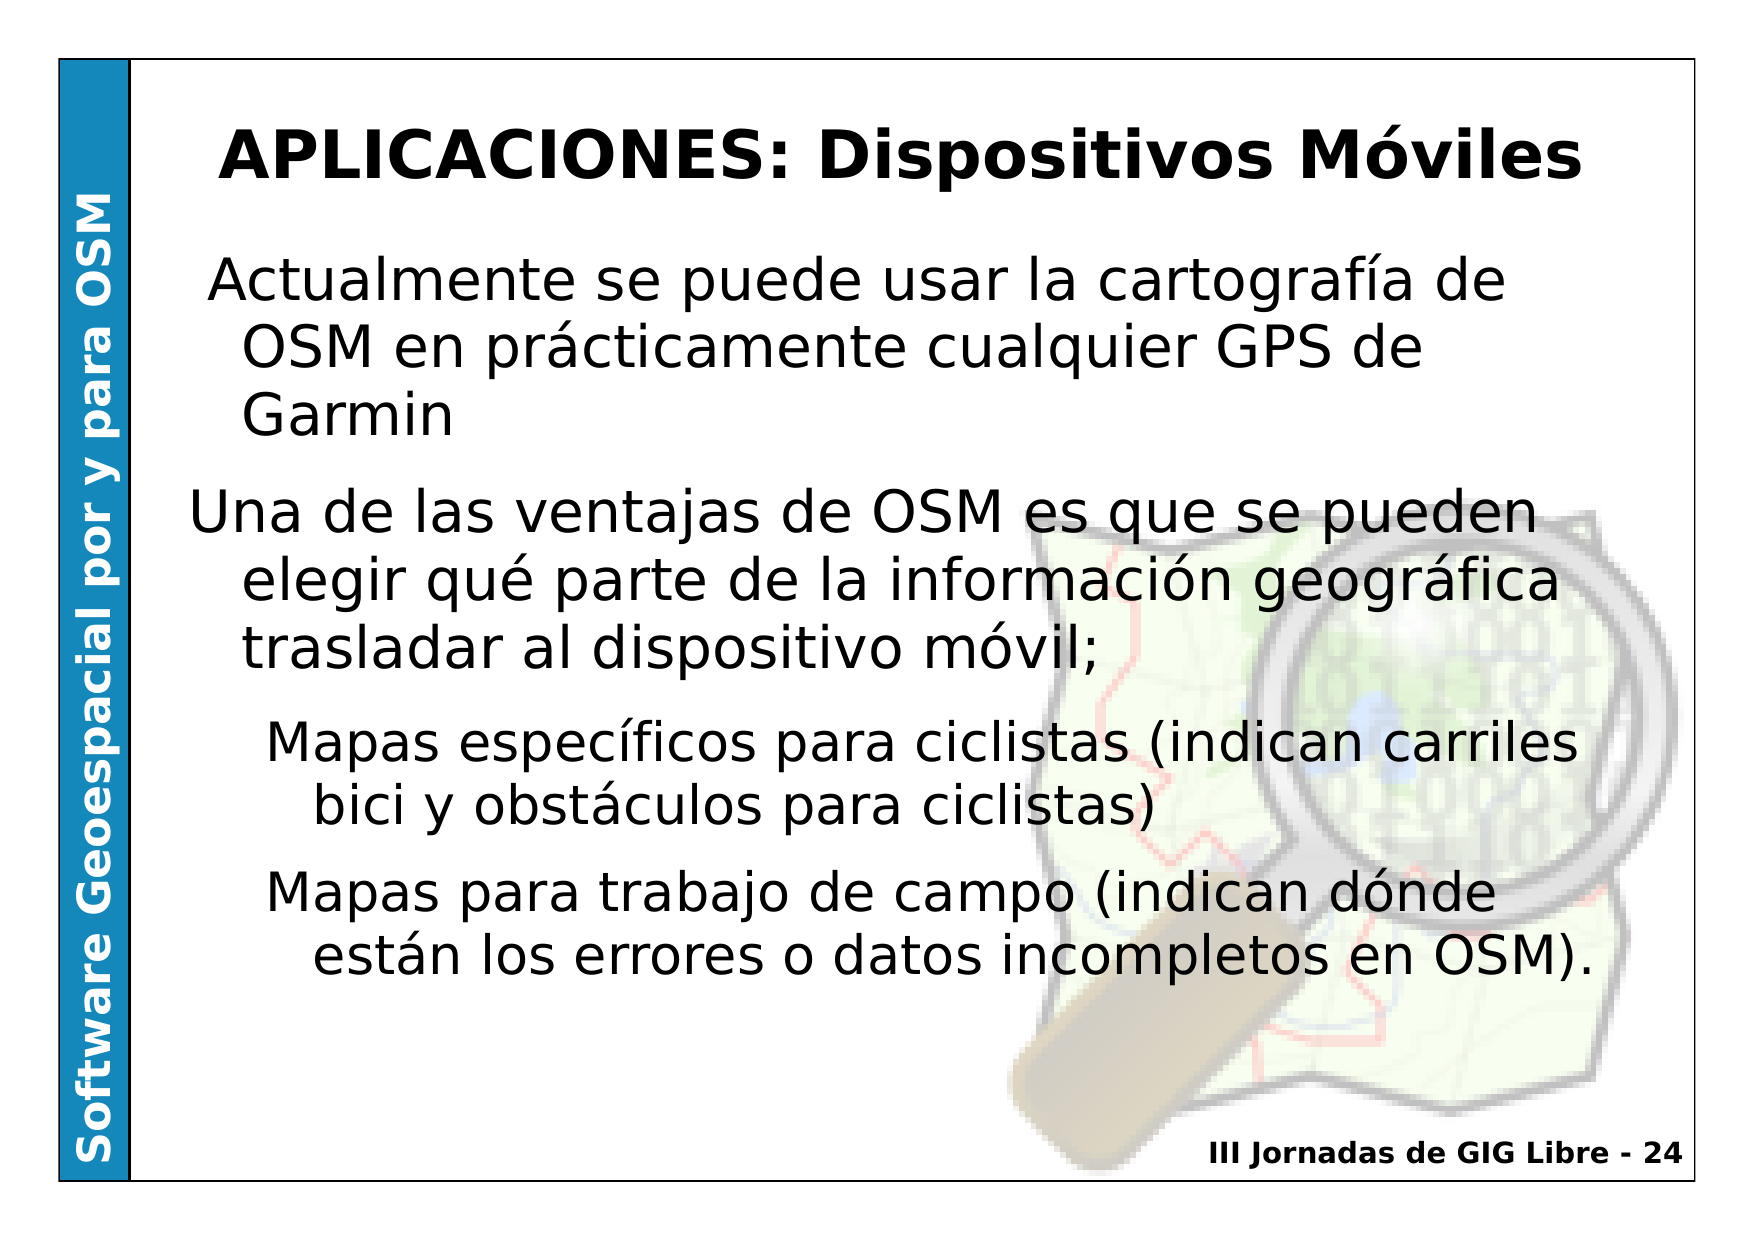

# APLICACIONES: Dispositivos Móviles
 Actualmente se puede usar la cartografía de OSM en prácticamente cualquier GPS de Garmin
Una de las ventajas de OSM es que se pueden elegir qué parte de la información geográfica trasladar al dispositivo móvil;
Mapas específicos para ciclistas (indican carriles bici y obstáculos para ciclistas)
Mapas para trabajo de campo (indican dónde están los errores o datos incompletos en OSM).
24